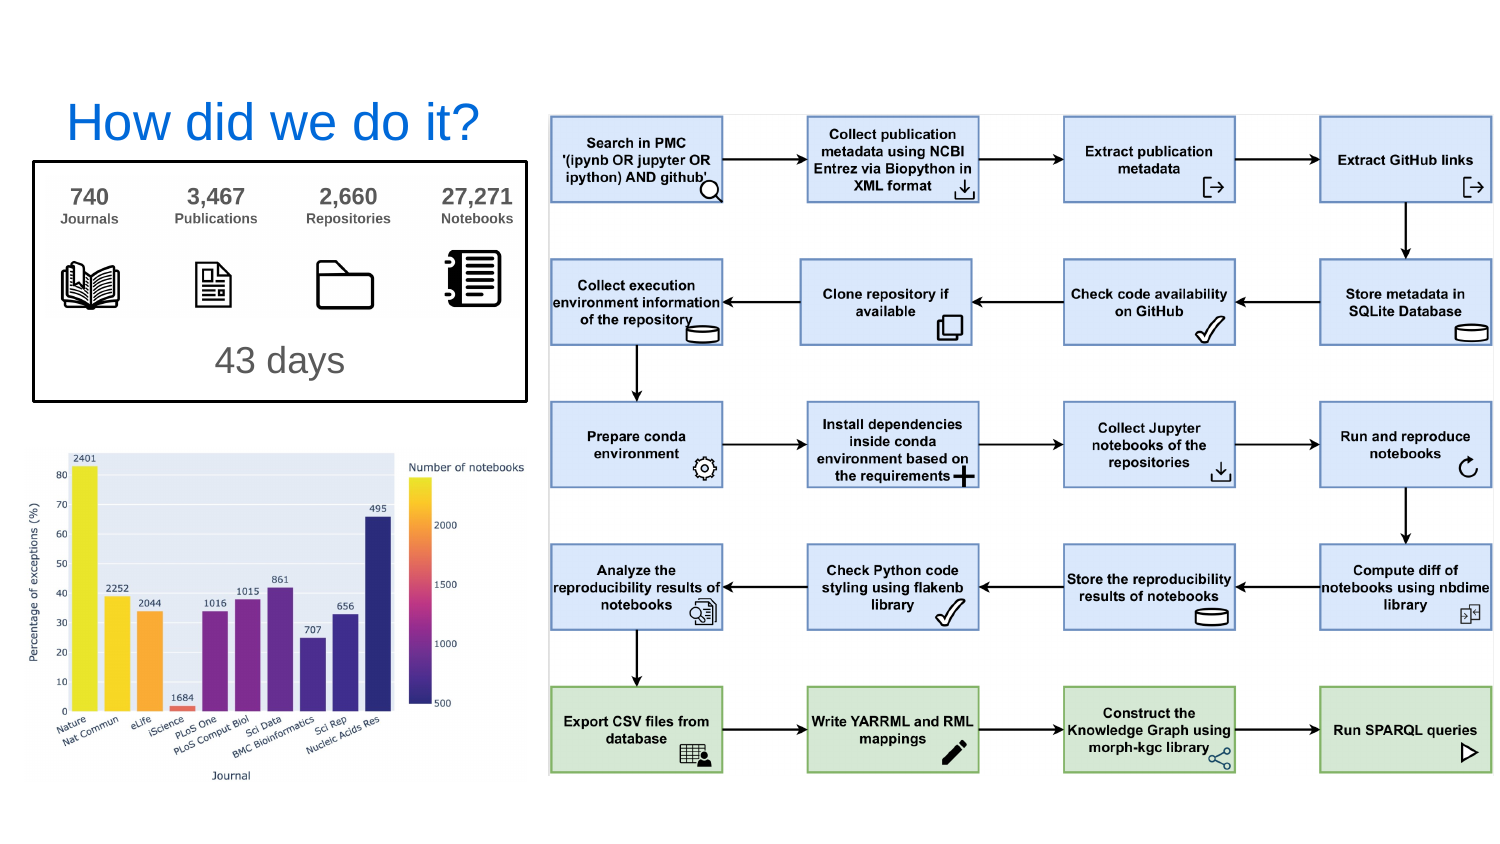

# How did we do it?
43 days